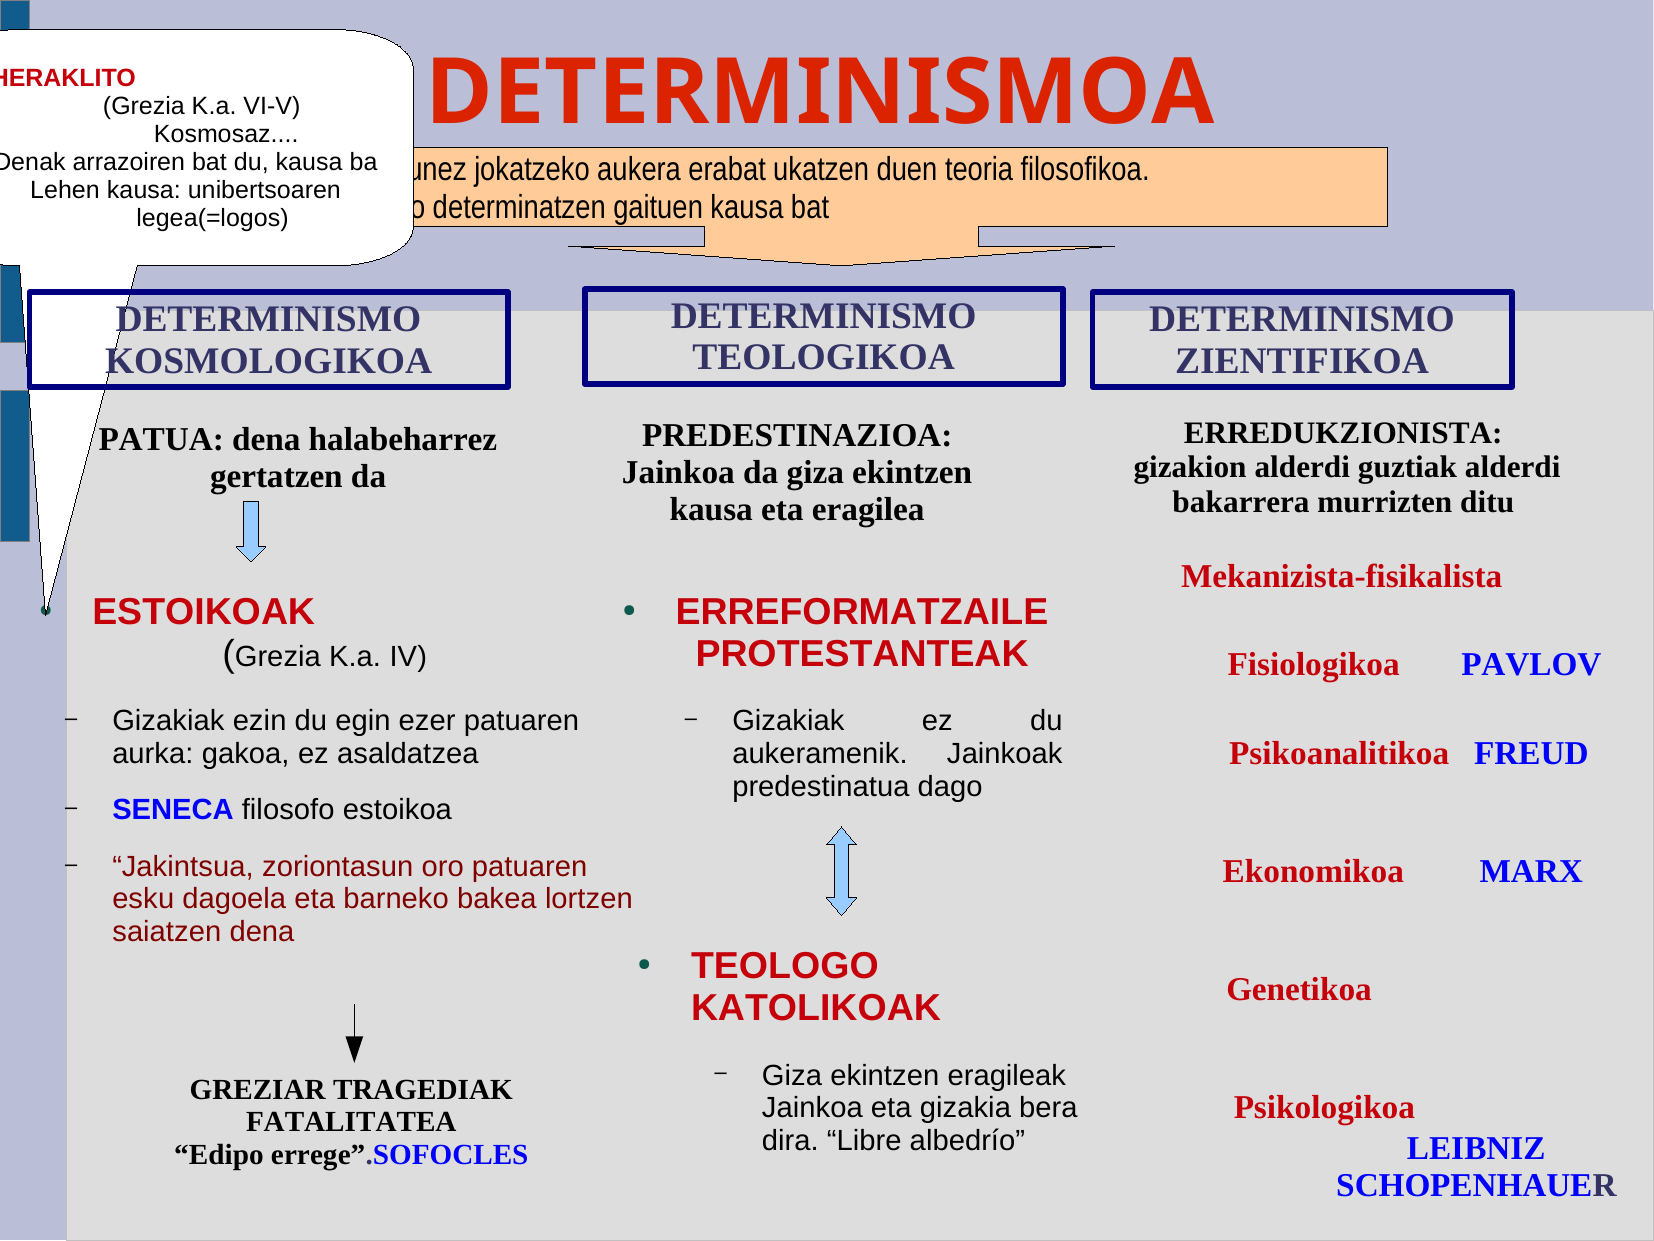

# DETERMINISMOA
HERAKLITO (Grezia K.a. VI-V) Kosmosaz....
Denak arrazoiren bat du, kausa ba
Lehen kausa: unibertsoaren legea(=logos)
Askatasunez jokatzeko aukera erabat ukatzen duen teoria filosofikoa.
Beti dago determinatzen gaituen kausa bat
DETERMINISMO TEOLOGIKOA
DETERMINISMO KOSMOLOGIKOA
DETERMINISMO ZIENTIFIKOA
PATUA: dena halabeharrez gertatzen da
PREDESTINAZIOA: Jainkoa da giza ekintzen kausa eta eragilea
ERREDUKZIONISTA:
 gizakion alderdi guztiak alderdi bakarrera murrizten ditu
Mekanizista-fisikalista
ESTOIKOAK (Grezia K.a. IV)
Gizakiak ezin du egin ezer patuaren aurka: gakoa, ez asaldatzea
SENECA filosofo estoikoa
“Jakintsua, zoriontasun oro patuaren esku dagoela eta barneko bakea lortzen saiatzen dena
ERREFORMATZAILE PROTESTANTEAK
Gizakiak ez du aukeramenik. Jainkoak predestinatua dago
Fisiologikoa
PAVLOV
Psikoanalitikoa
FREUD
Ekonomikoa
MARX
TEOLOGO KATOLIKOAK
Giza ekintzen eragileak Jainkoa eta gizakia bera dira. “Libre albedrío”
Genetikoa
GREZIAR TRAGEDIAK
FATALITATEA
“Edipo errege”.SOFOCLES
Psikologikoa
LEIBNIZ
SCHOPENHAUER